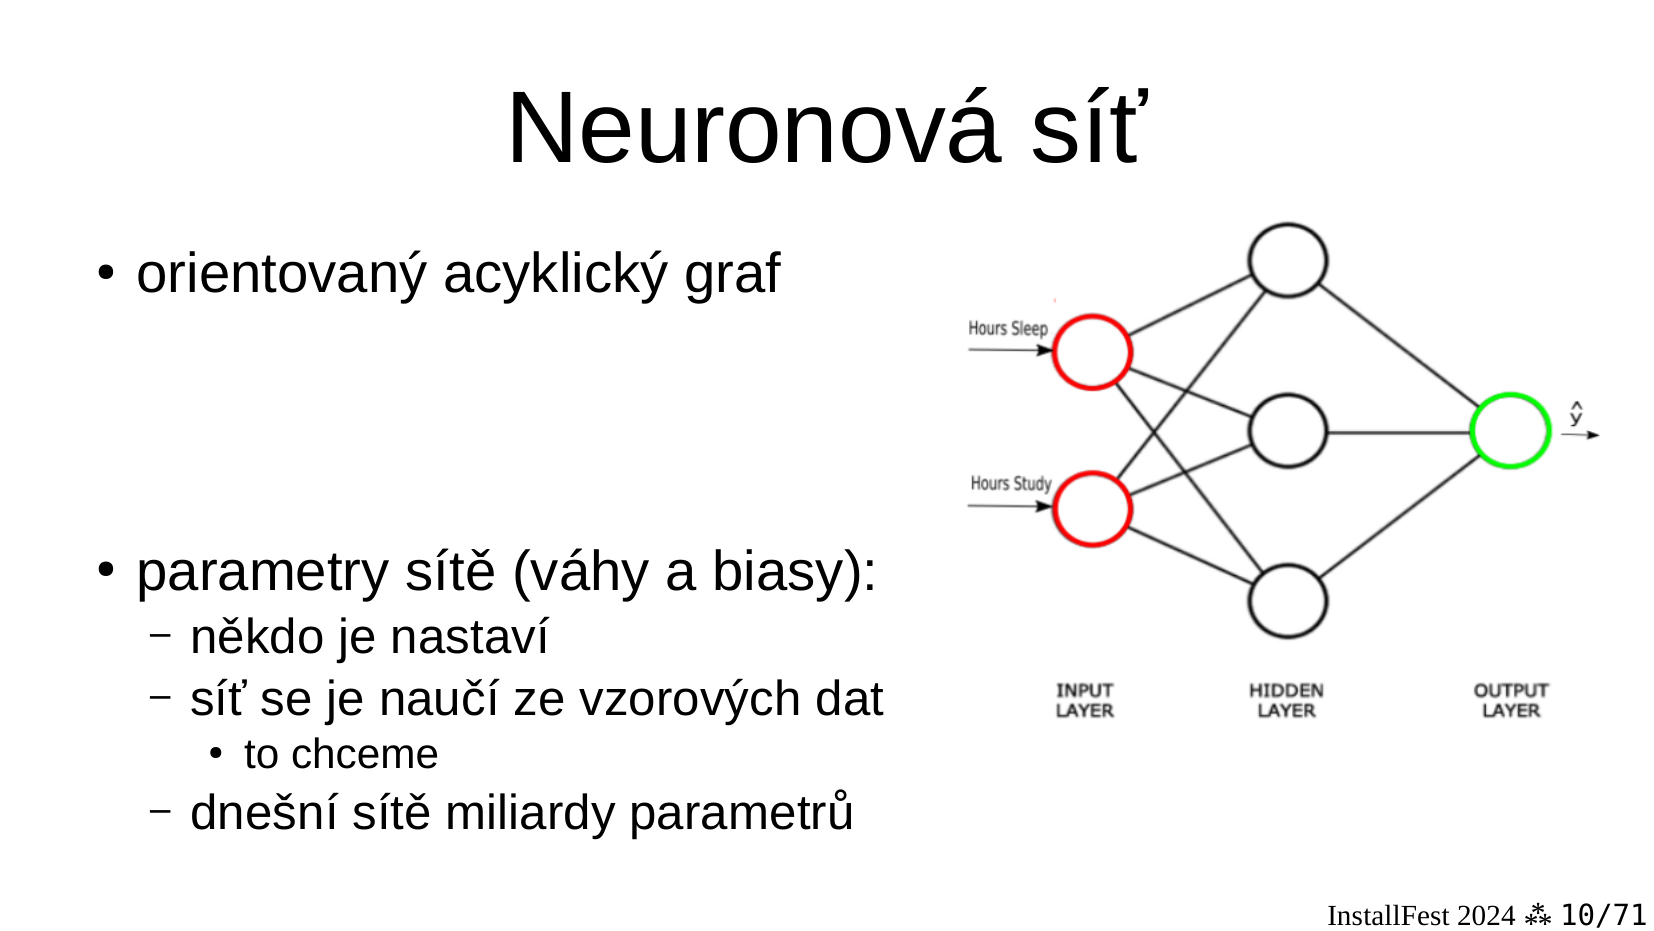

# Neuronová síť
orientovaný acyklický graf
parametry sítě (váhy a biasy):
někdo je nastaví
síť se je naučí ze vzorových dat
to chceme
dnešní sítě miliardy parametrů
10